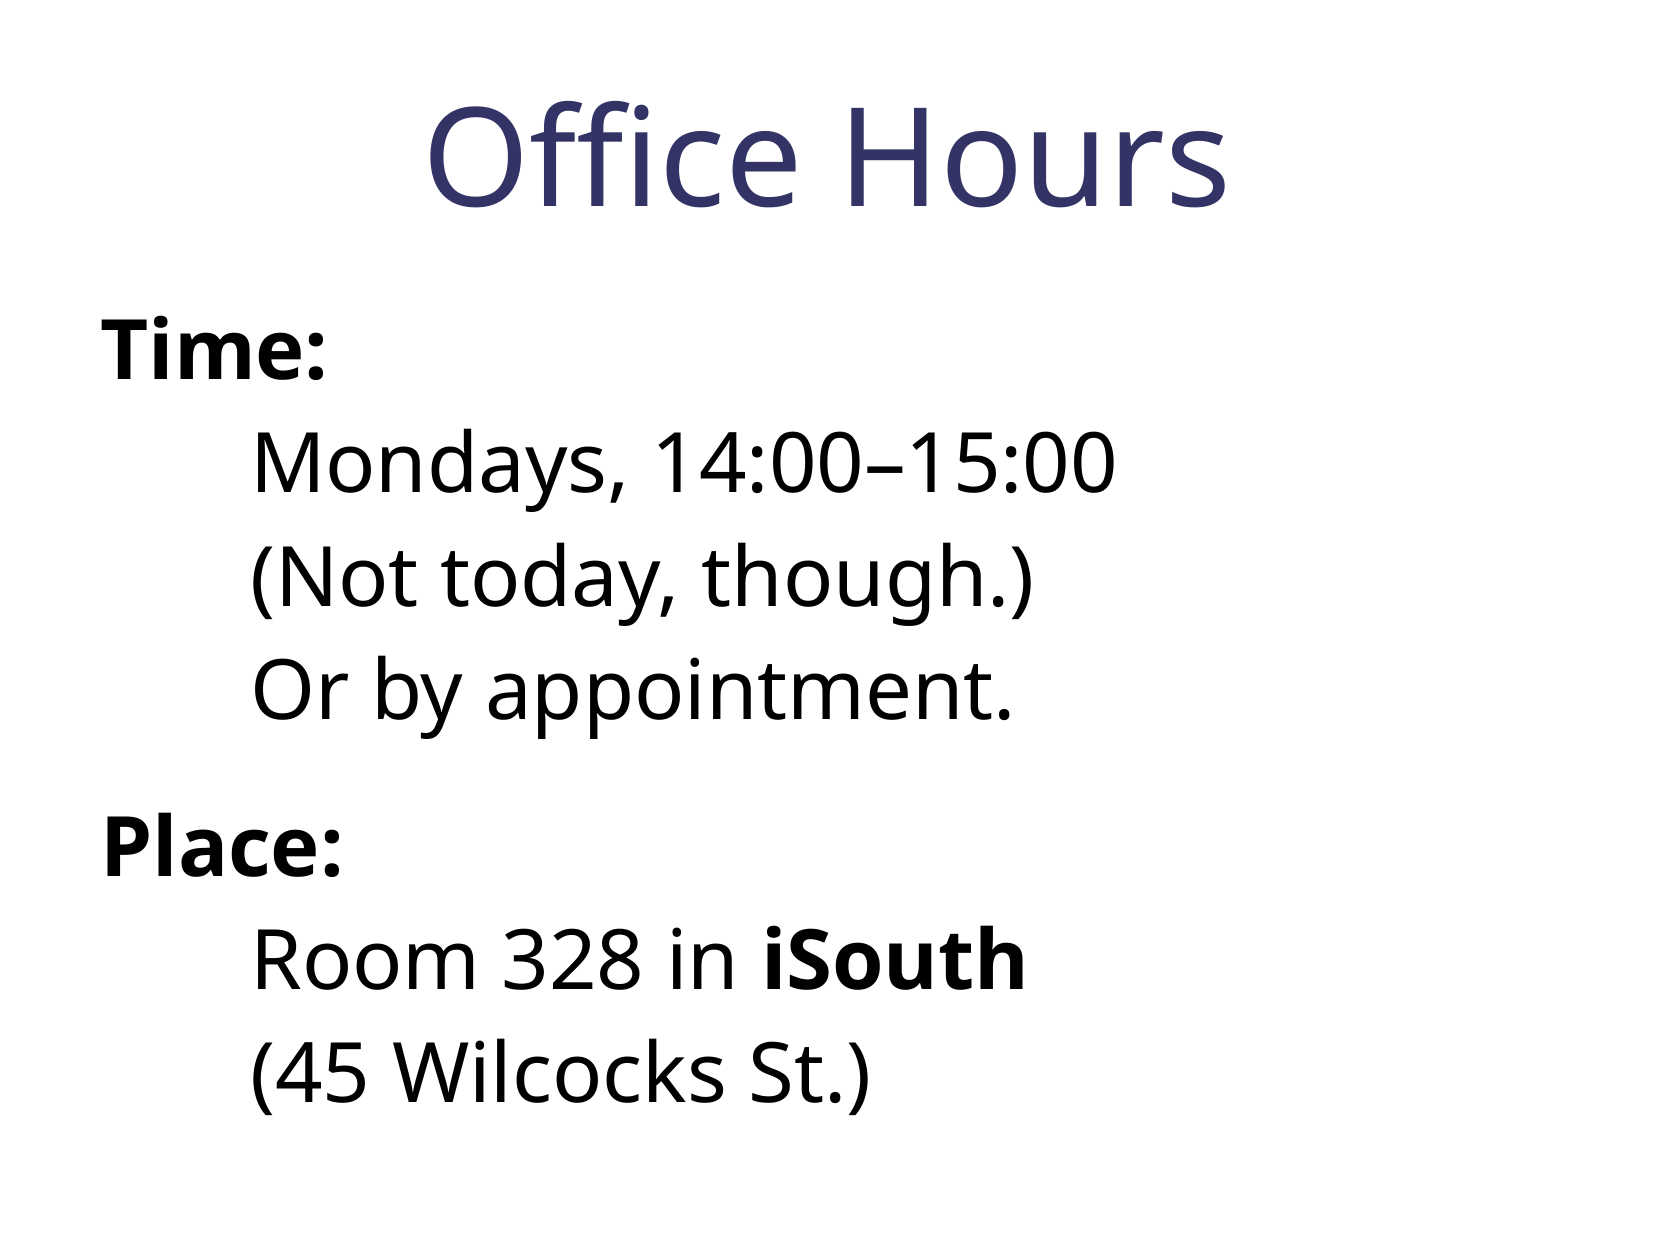

# Office Hours
Time:
		Mondays, 14:00–15:00
		(Not today, though.)
		Or by appointment.
Place:
		Room 328 in iSouth
		(45 Wilcocks St.)